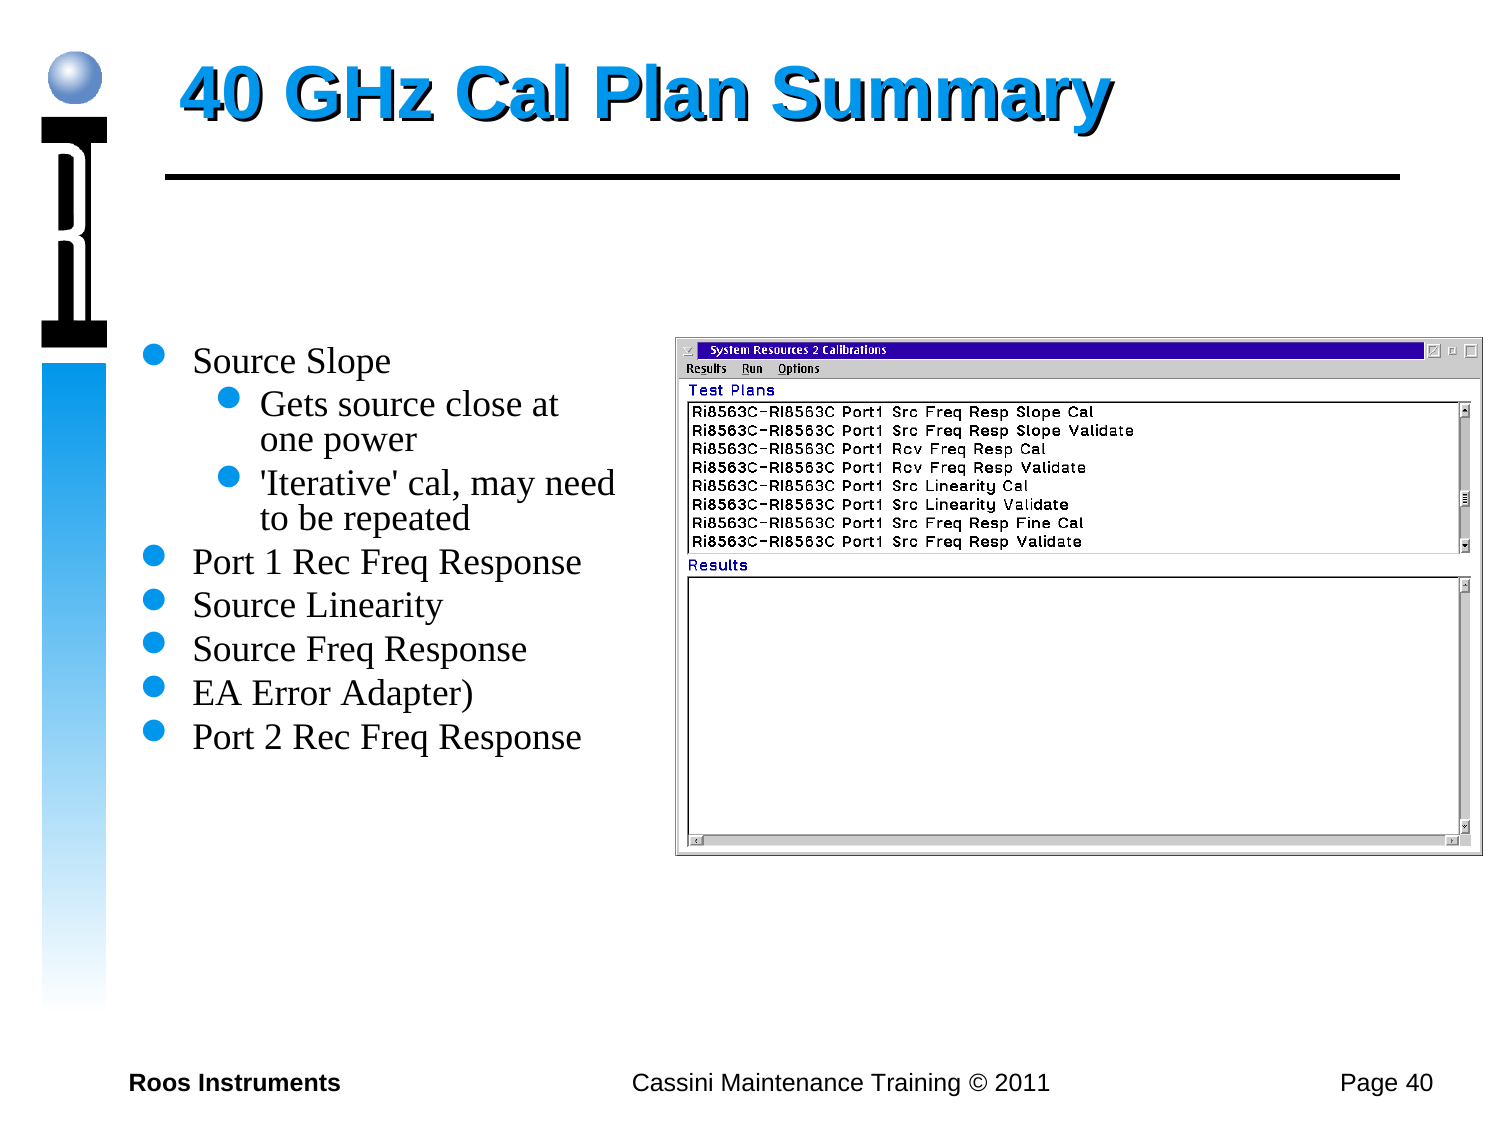

# 40 GHz Cal Plan Summary
Source Slope
Gets source close at one power
'Iterative' cal, may need to be repeated
Port 1 Rec Freq Response
Source Linearity
Source Freq Response
EA Error Adapter)
Port 2 Rec Freq Response